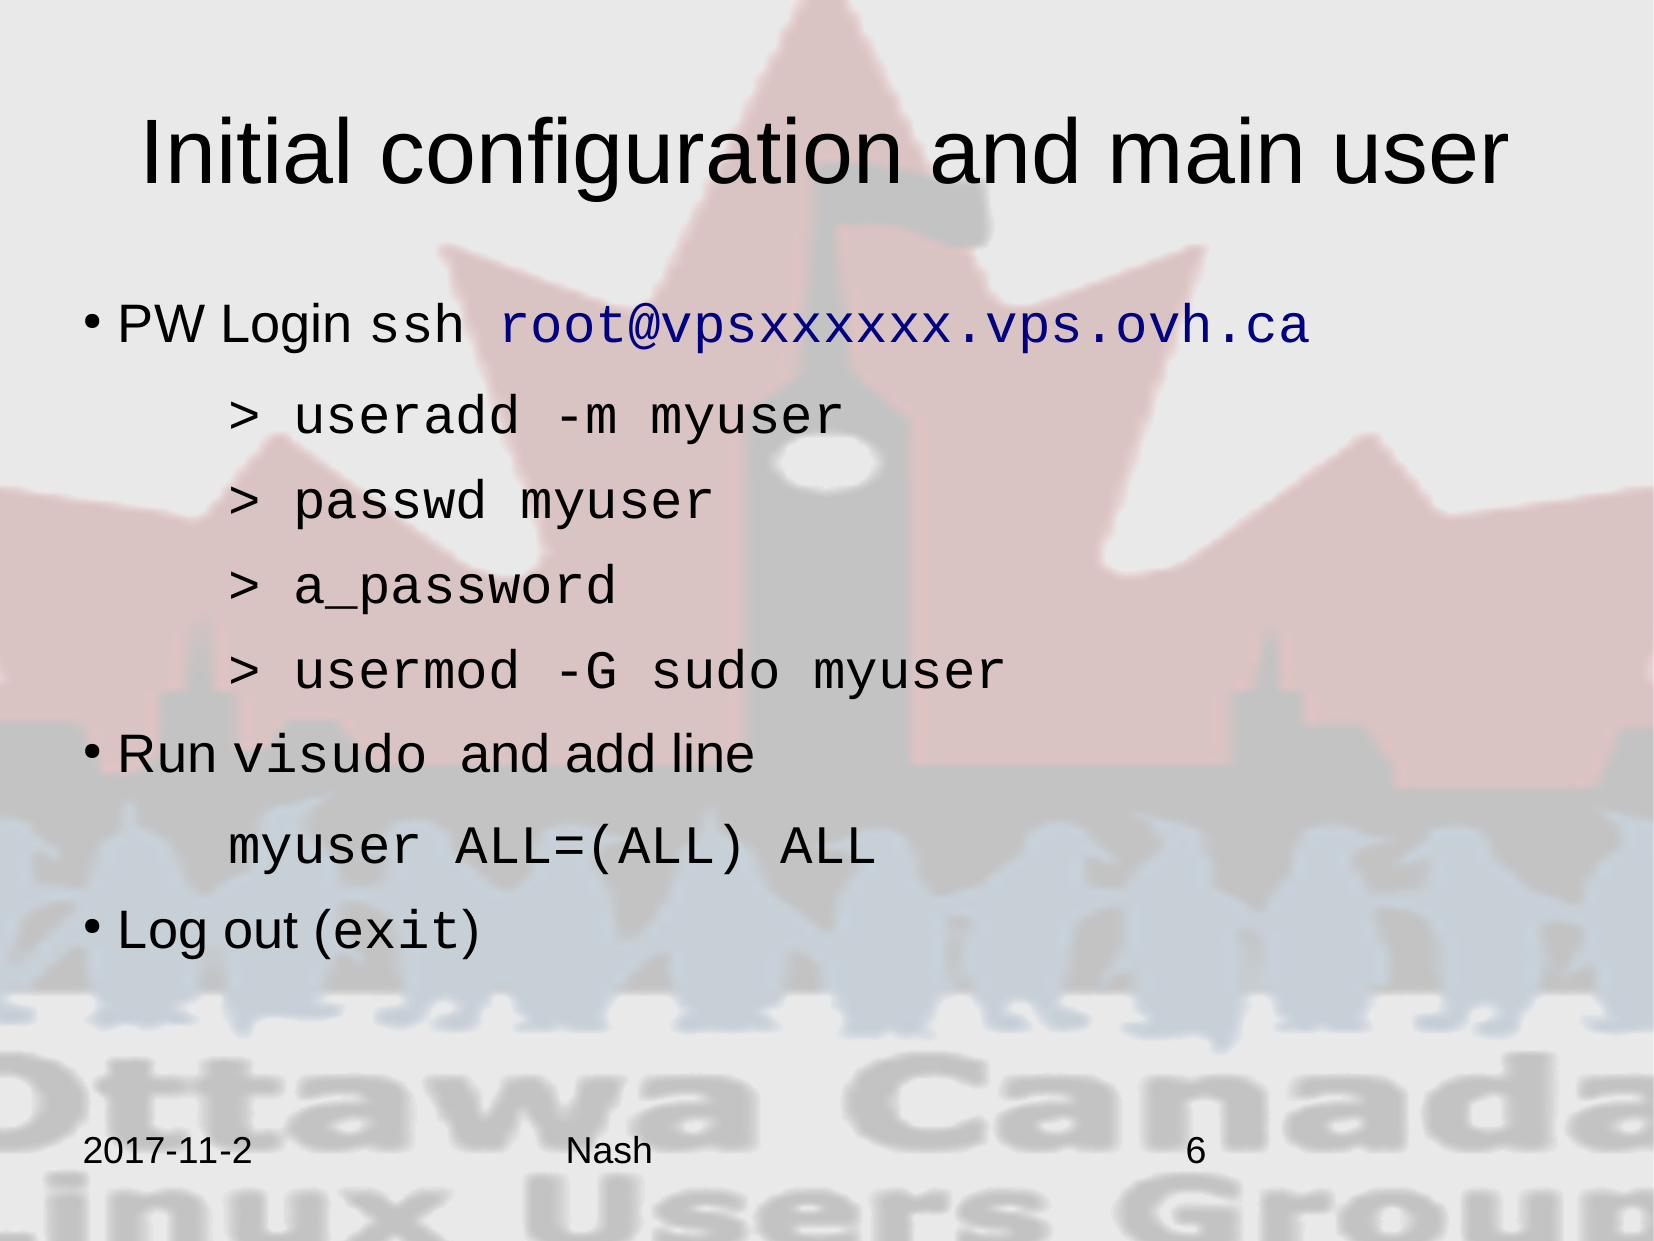

# Initial configuration and main user
PW Login ssh root@vpsxxxxxx.vps.ovh.ca
> useradd -m myuser
> passwd myuser
> a_password
> usermod -G sudo myuser
Run visudo and add line
myuser ALL=(ALL) ALL
Log out (exit)
6